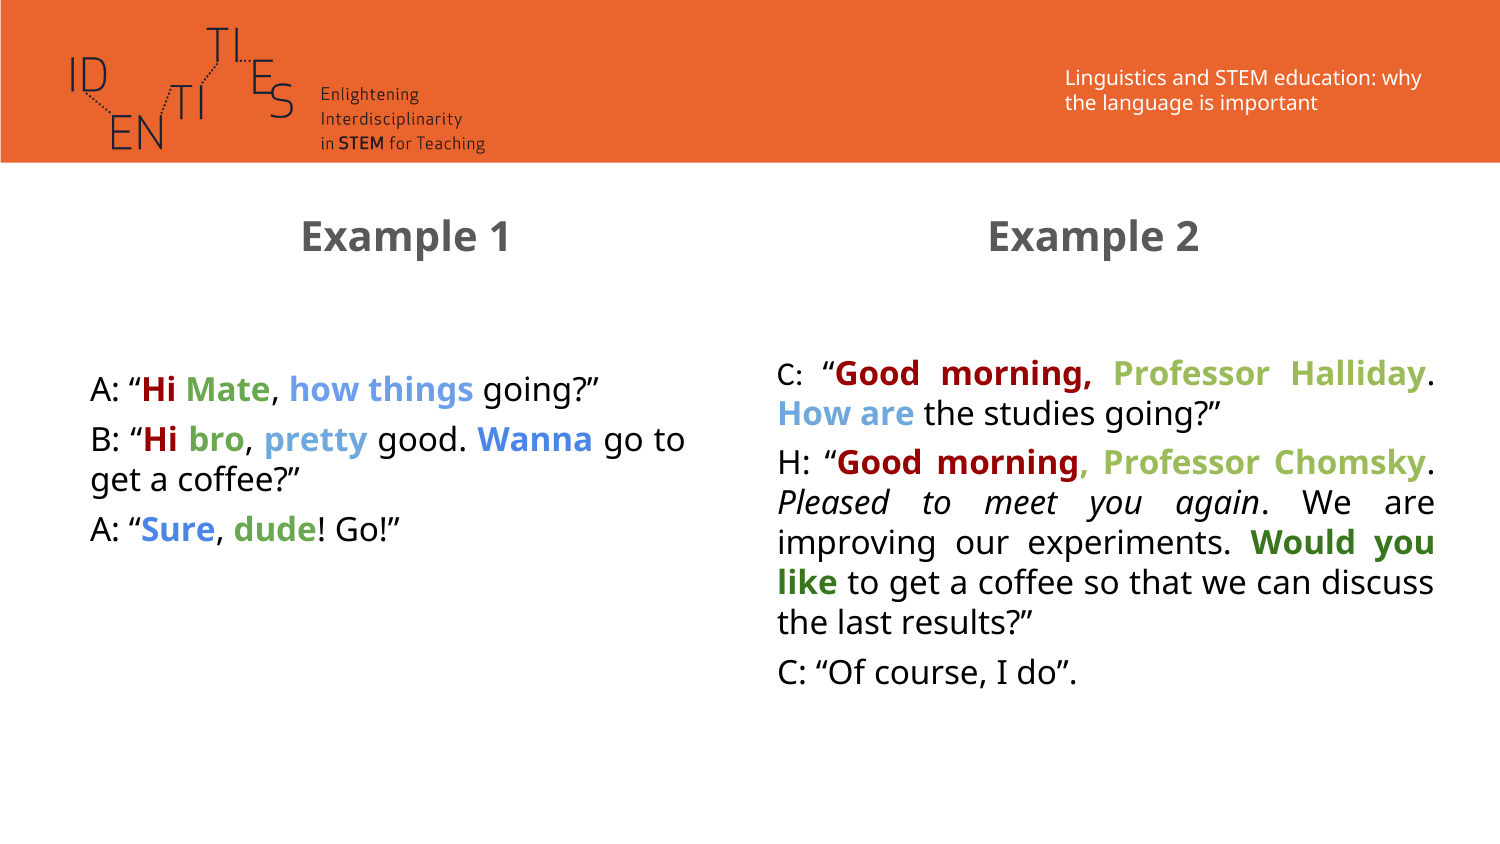

# This has an impact on the choices they make to express themselves
Linguistics and STEM education: why the language is important
Example 1
Example 2
C: “Good morning, Professor Halliday. How are the studies going?”
H: “Good morning, Professor Chomsky. Pleased to meet you again. We are improving our experiments. Would you like to get a coffee so that we can discuss the last results?”
C: “Of course, I do”.
A: “Hi Mate, how things going?”
B: “Hi bro, pretty good. Wanna go to get a coffee?”
A: “Sure, dude! Go!”